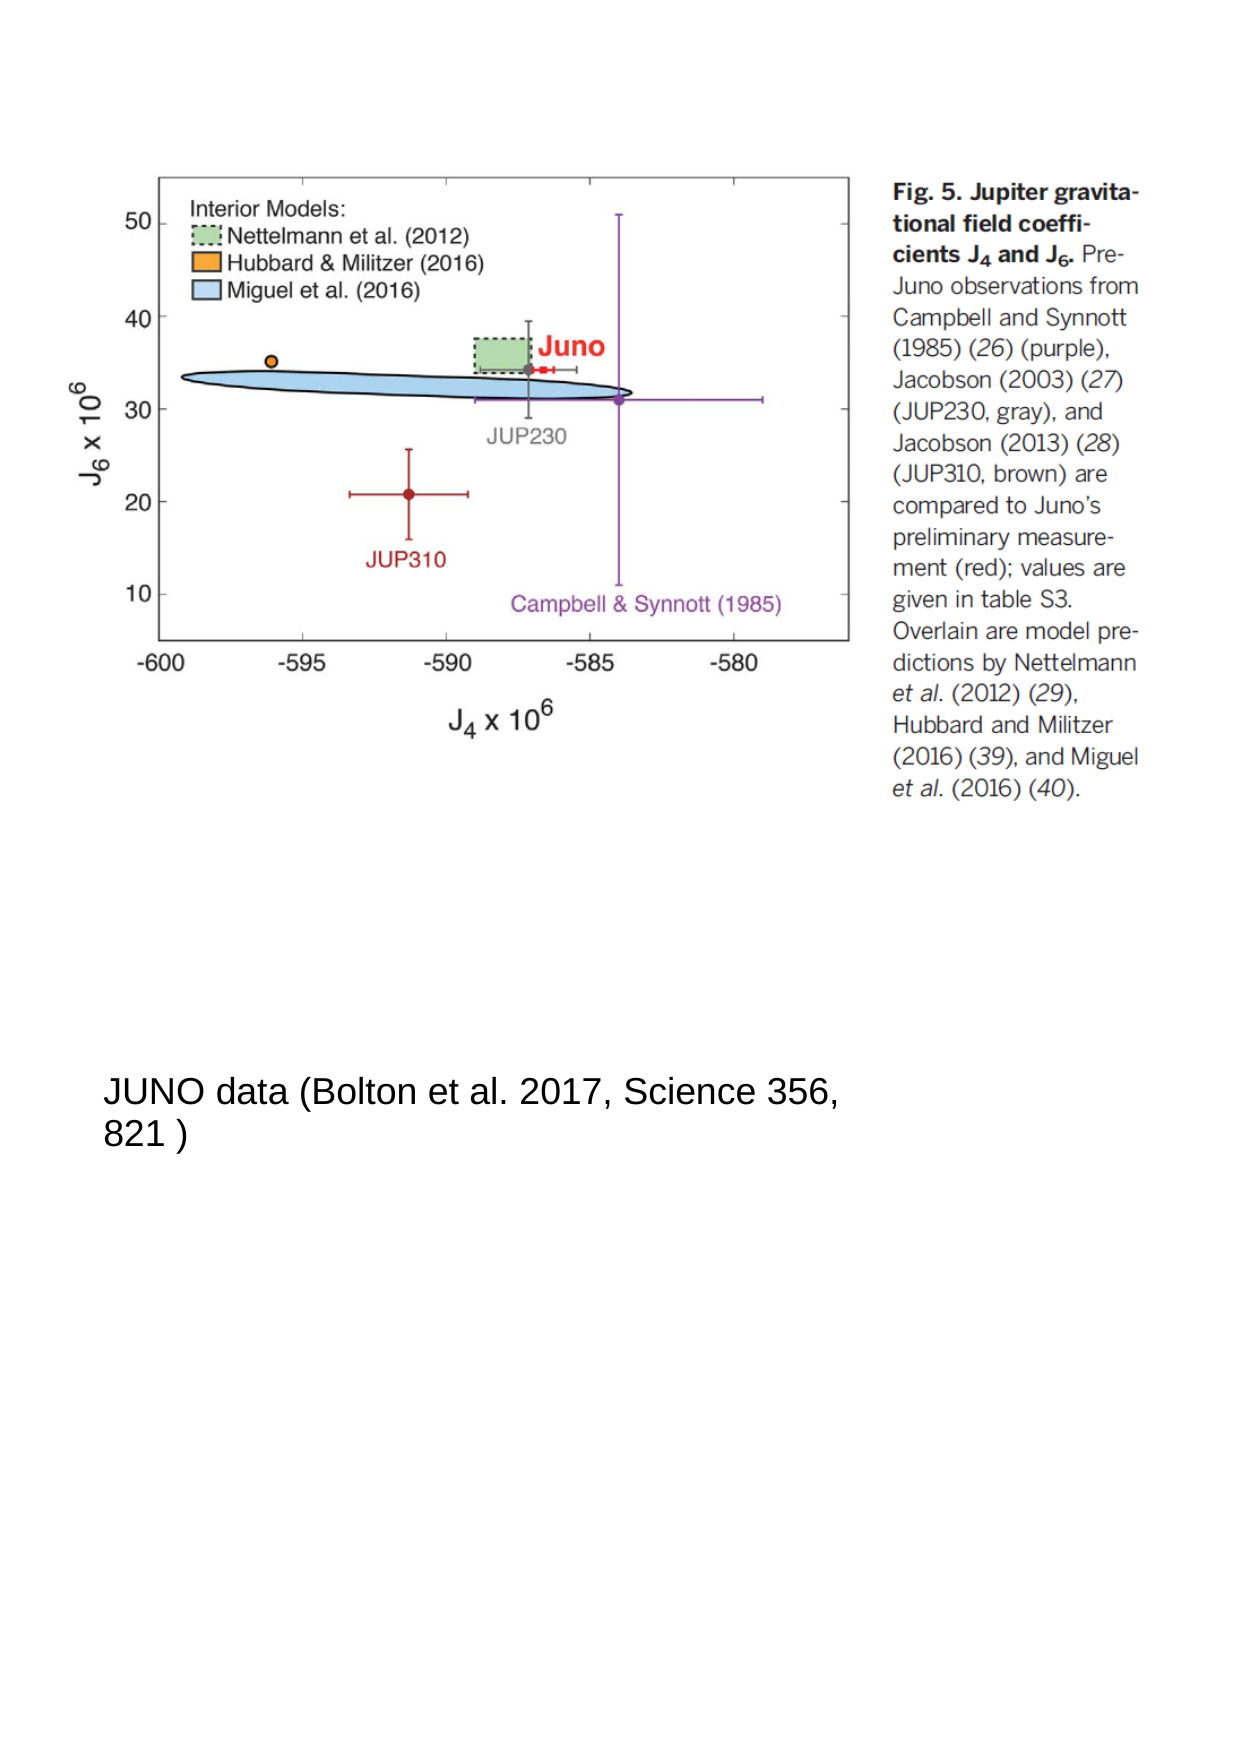

JUNO data (Bolton et al. 2017, Science 356, 821 )